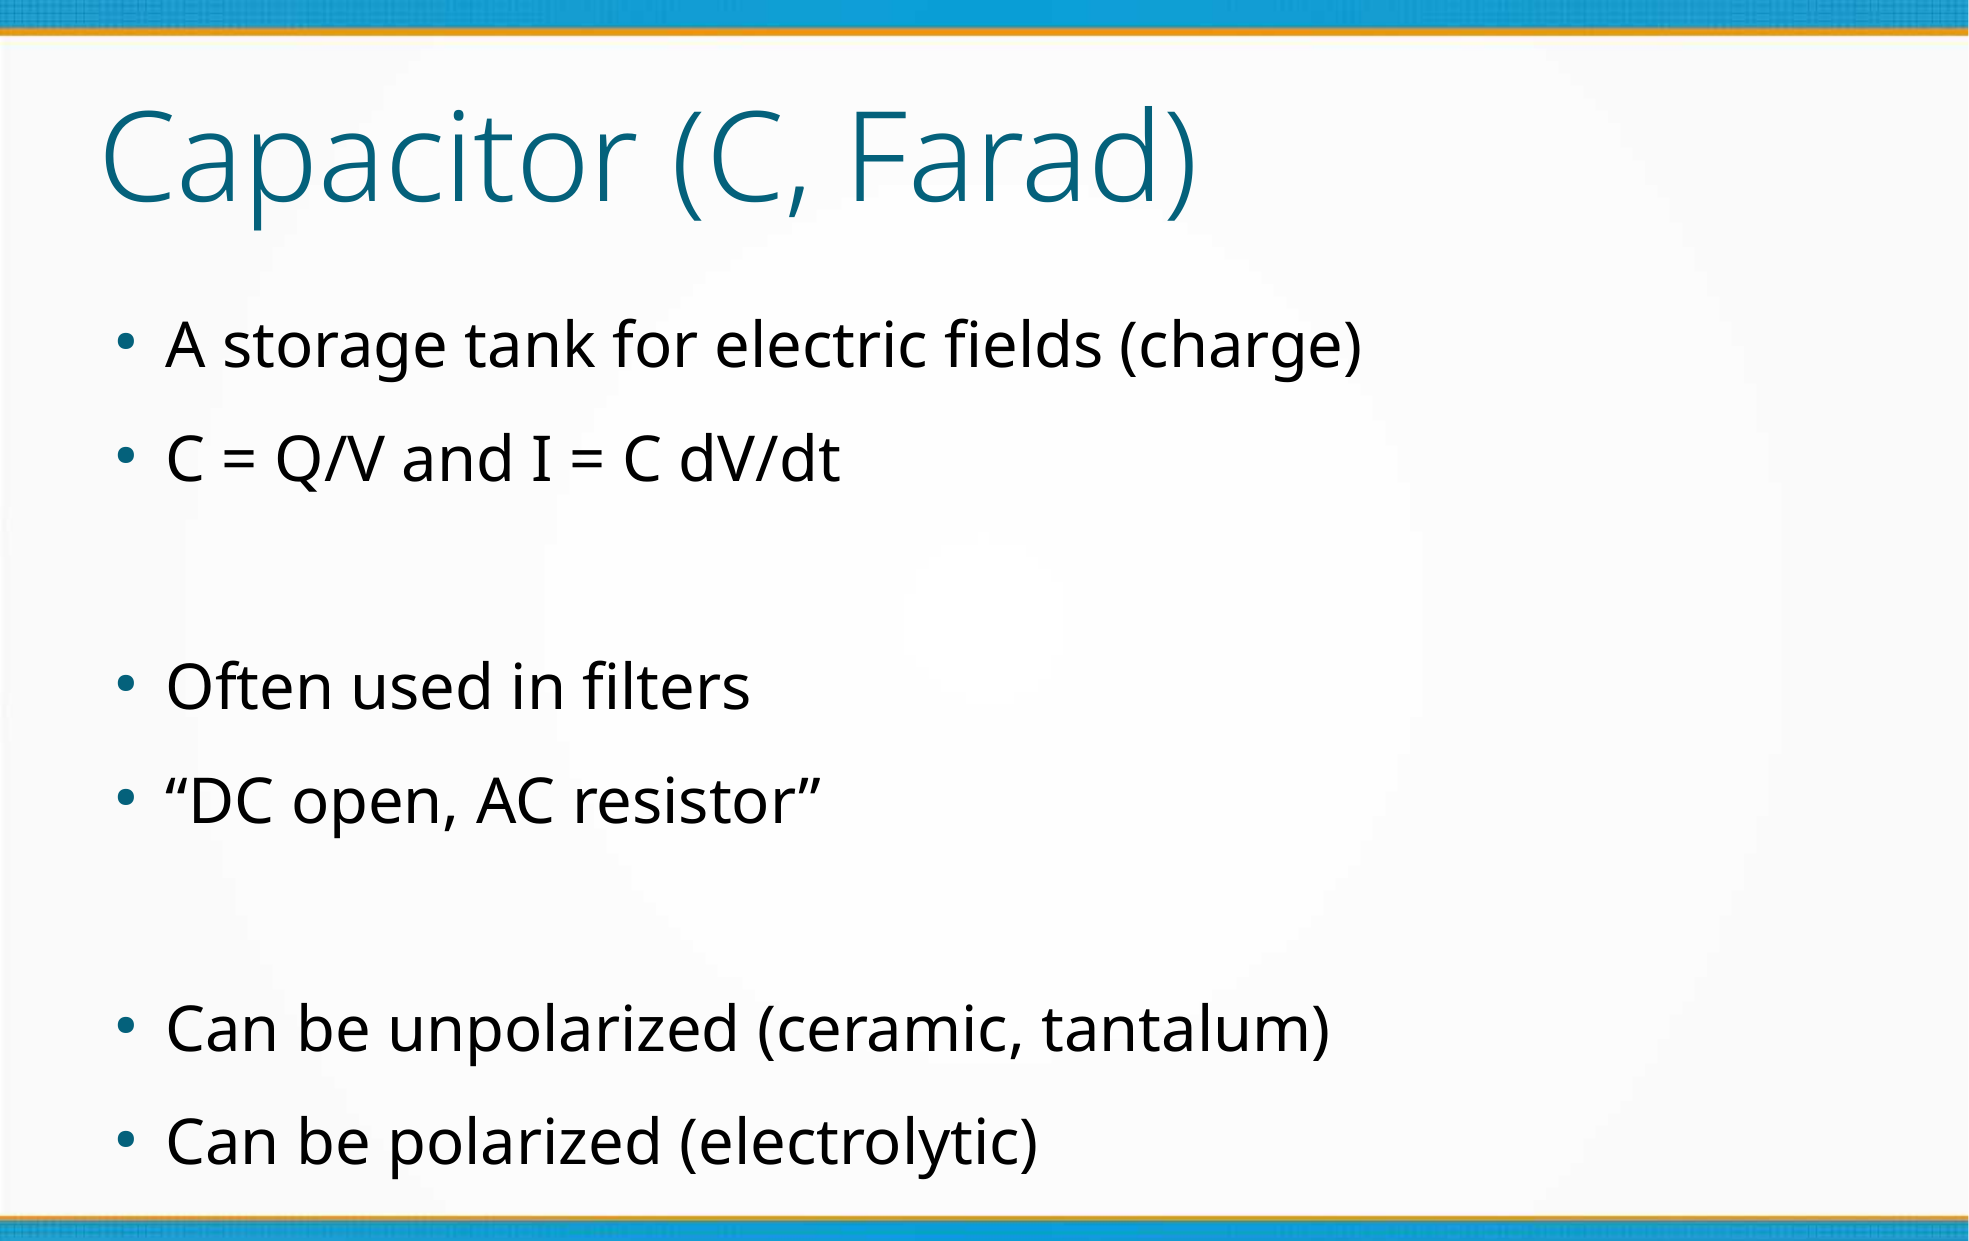

# Capacitor (C, Farad)
A storage tank for electric fields (charge)
C = Q/V and I = C dV/dt
Often used in filters
“DC open, AC resistor”
Can be unpolarized (ceramic, tantalum)
Can be polarized (electrolytic)